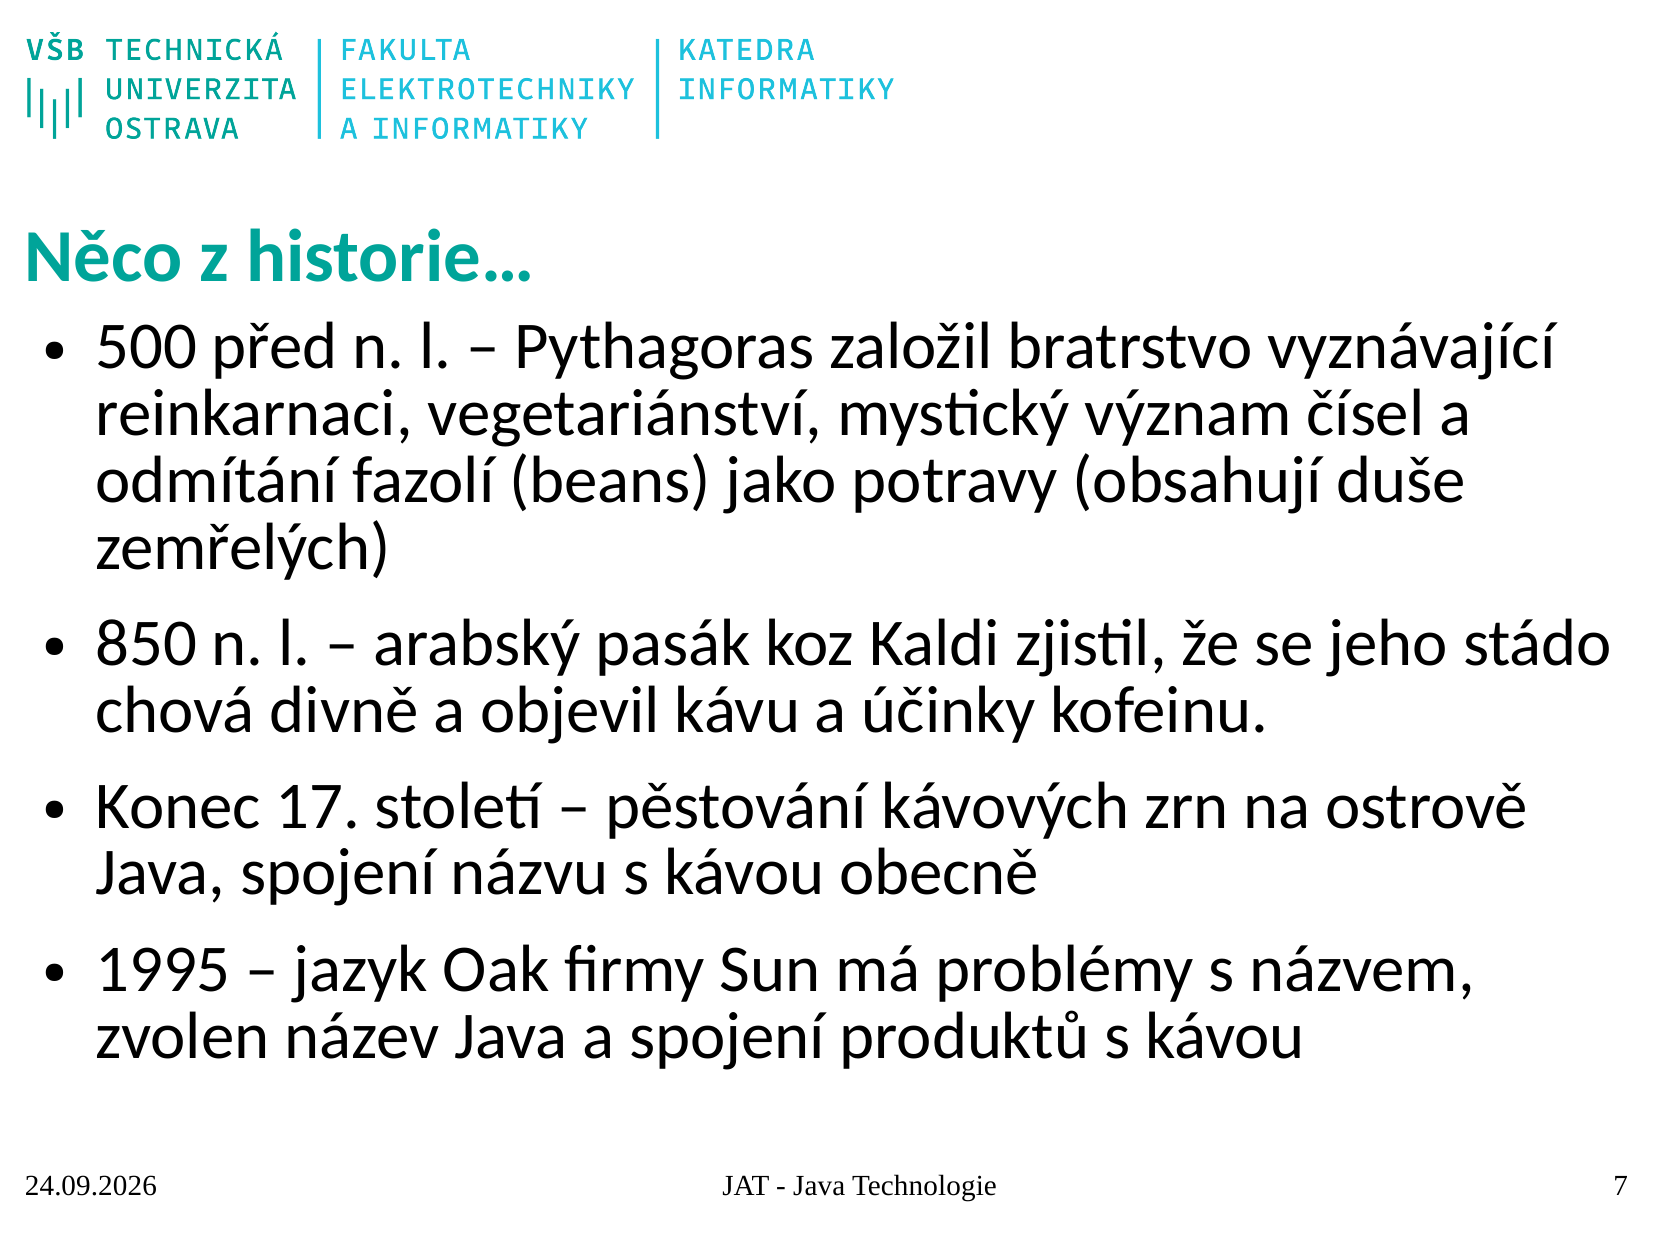

Něco z historie…
# 500 před n. l. – Pythagoras založil bratrstvo vyznávající reinkarnaci, vegetariánství, mystický význam čísel a odmítání fazolí (beans) jako potravy (obsahují duše zemřelých)
850 n. l. – arabský pasák koz Kaldi zjistil, že se jeho stádo chová divně a objevil kávu a účinky kofeinu.
Konec 17. století – pěstování kávových zrn na ostrově Java, spojení názvu s kávou obecně
1995 – jazyk Oak firmy Sun má problémy s názvem, zvolen název Java a spojení produktů s kávou
JAT - Java Technologie
7